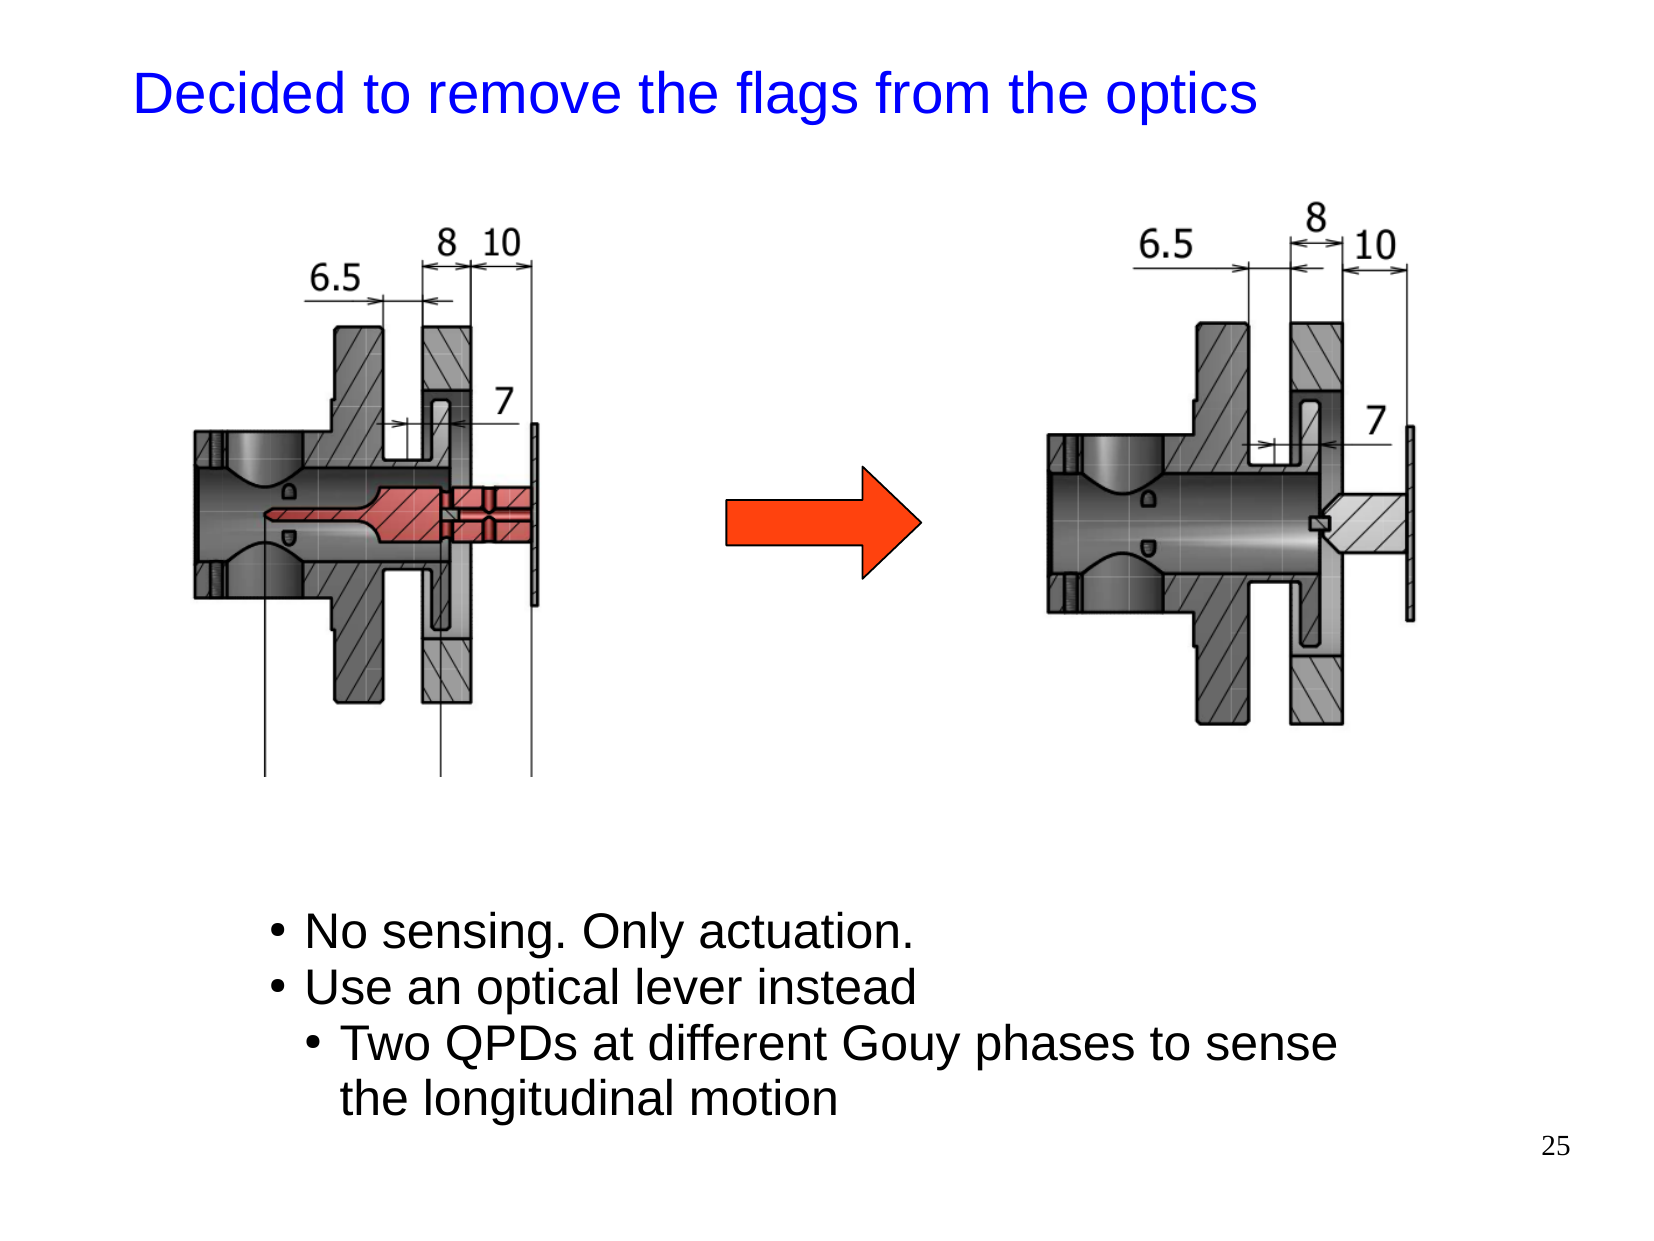

Decided to remove the flags from the optics
No sensing. Only actuation.
Use an optical lever instead
Two QPDs at different Gouy phases to sense
the longitudinal motion
25